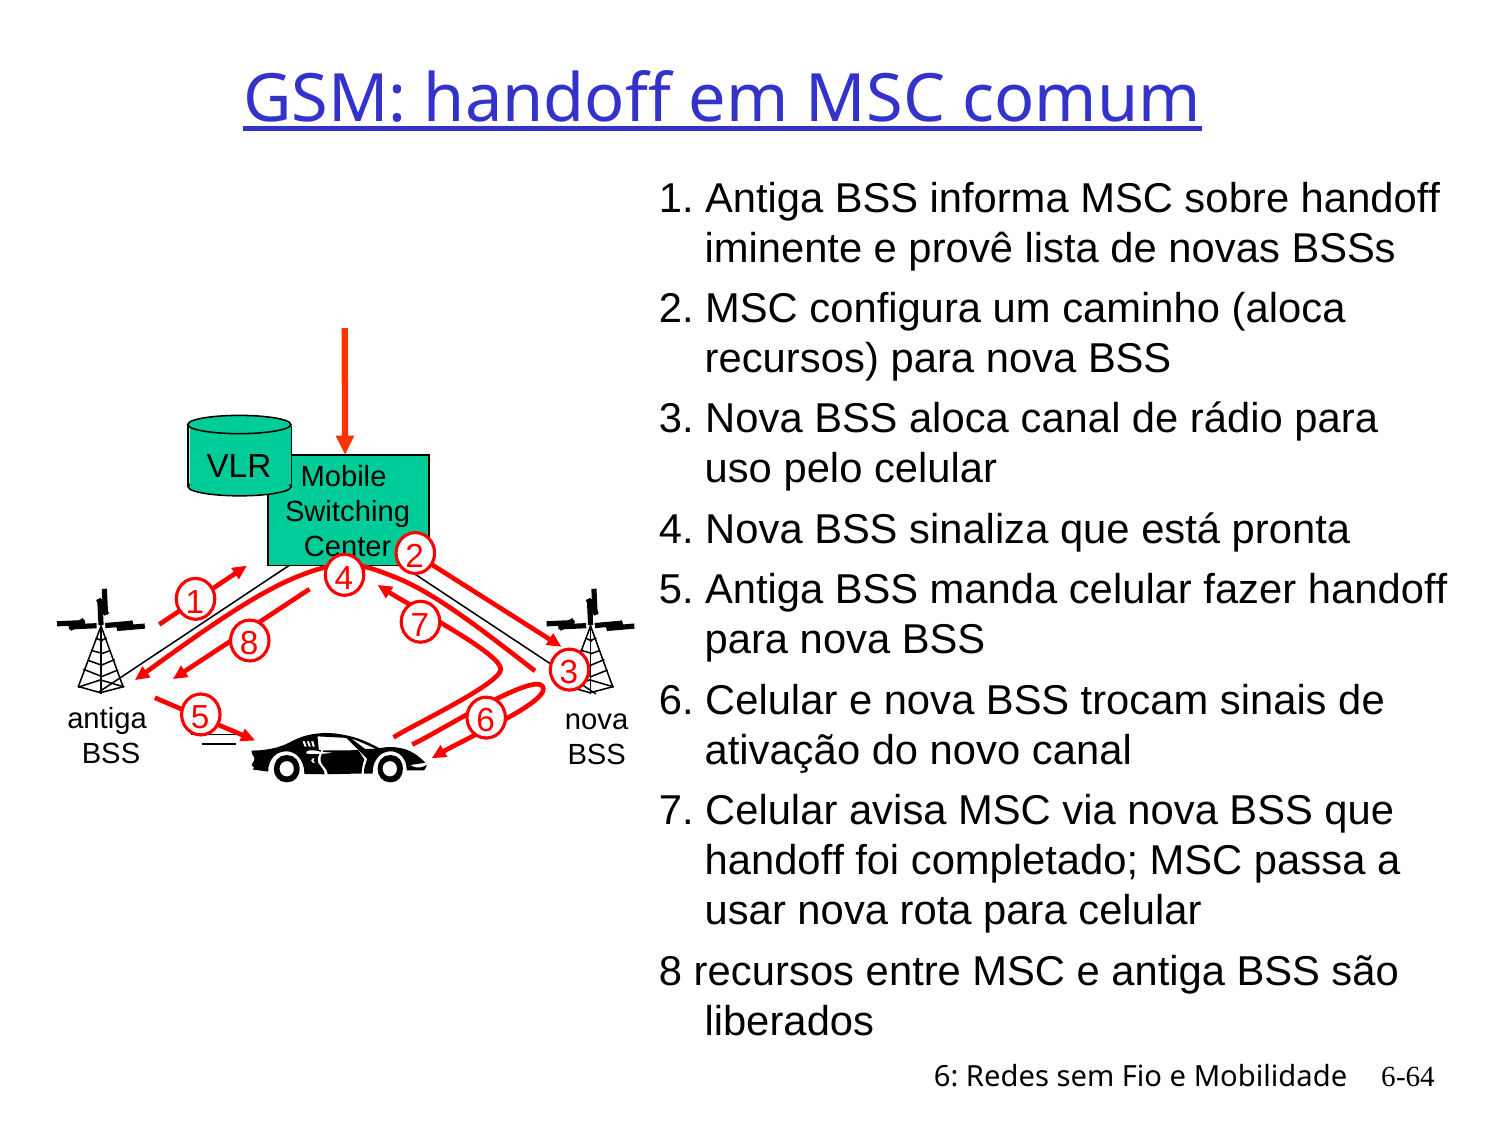

GSM: handoff em MSC comum
1. Antiga BSS informa MSC sobre handoff iminente e provê lista de novas BSSs
2. MSC configura um caminho (aloca recursos) para nova BSS
3. Nova BSS aloca canal de rádio para uso pelo celular
4. Nova BSS sinaliza que está pronta
5. Antiga BSS manda celular fazer handoff para nova BSS
6. Celular e nova BSS trocam sinais de ativação do novo canal
7. Celular avisa MSC via nova BSS que handoff foi completado; MSC passa a usar nova rota para celular
8 recursos entre MSC e antiga BSS são liberados
VLR
Mobile
Switching
Center
2
4
1
7
8
3
5
6
antiga
BSS
nova
BSS
6: Redes sem Fio e Mobilidade